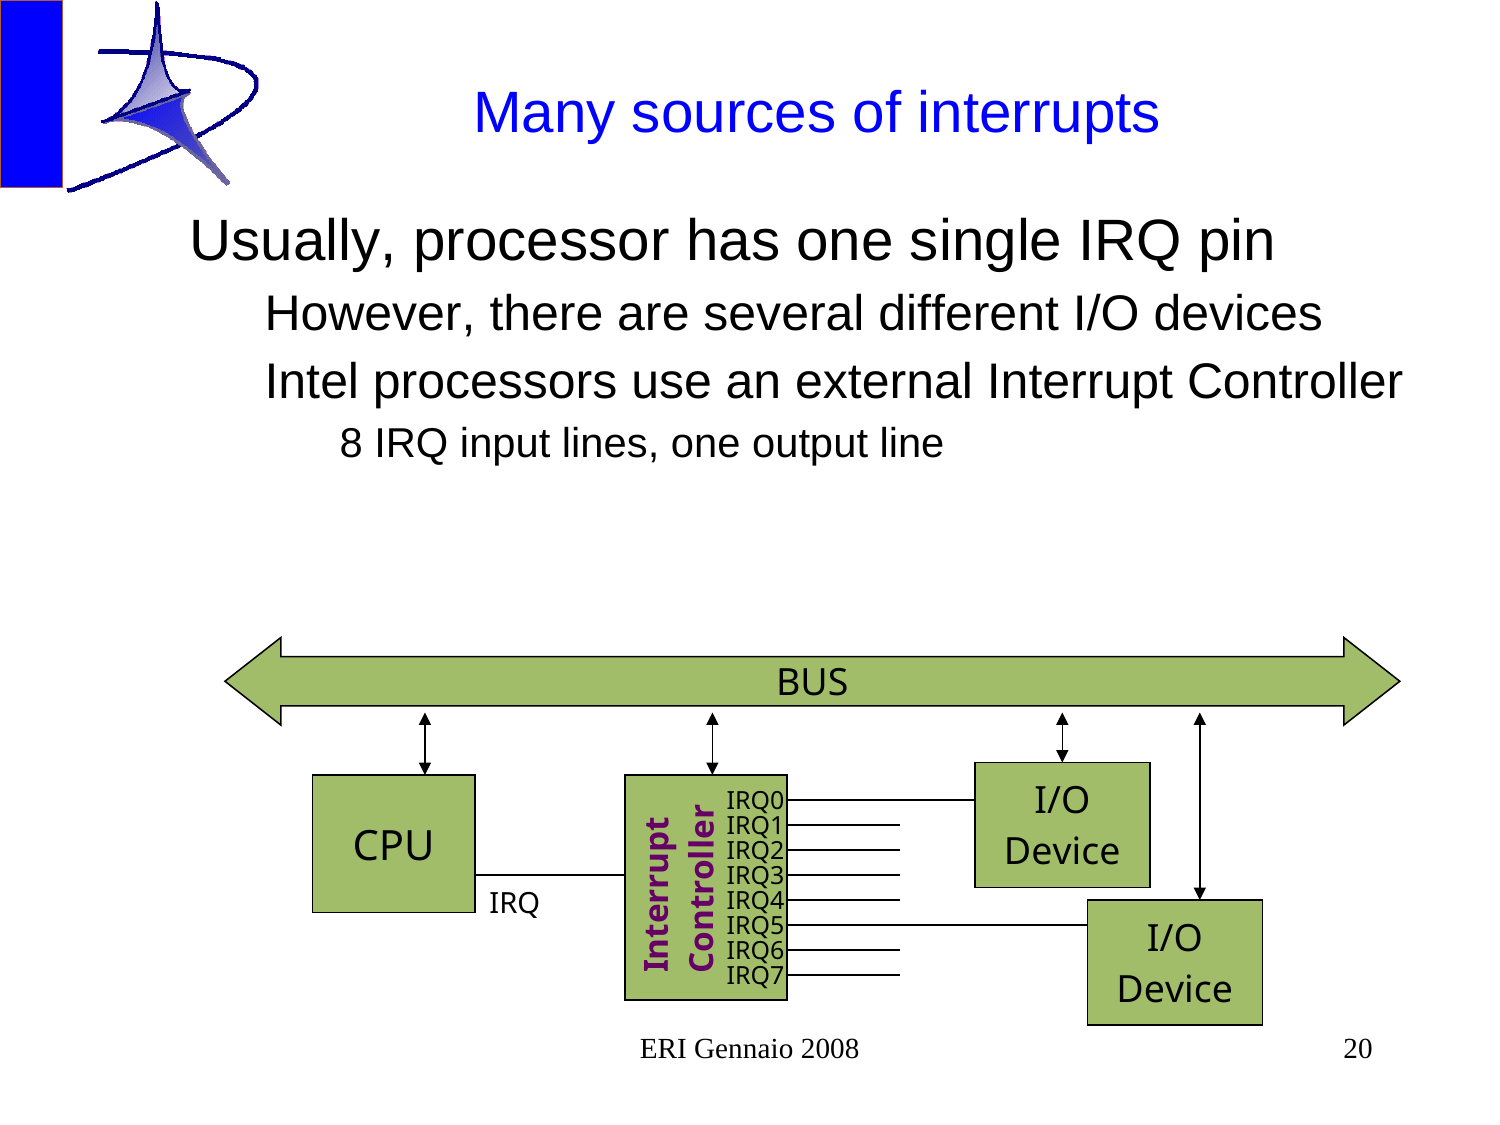

# Many sources of interrupts
Usually, processor has one single IRQ pin
However, there are several different I/O devices
Intel processors use an external Interrupt Controller
8 IRQ input lines, one output line
BUS
I/O
Device
CPU
IRQ0
IRQ1
IRQ2
IRQ3
IRQ4
IRQ5
IRQ6
IRQ7
Interrupt
Controller
IRQ
I/O
Device
ERI Gennaio 2008
20